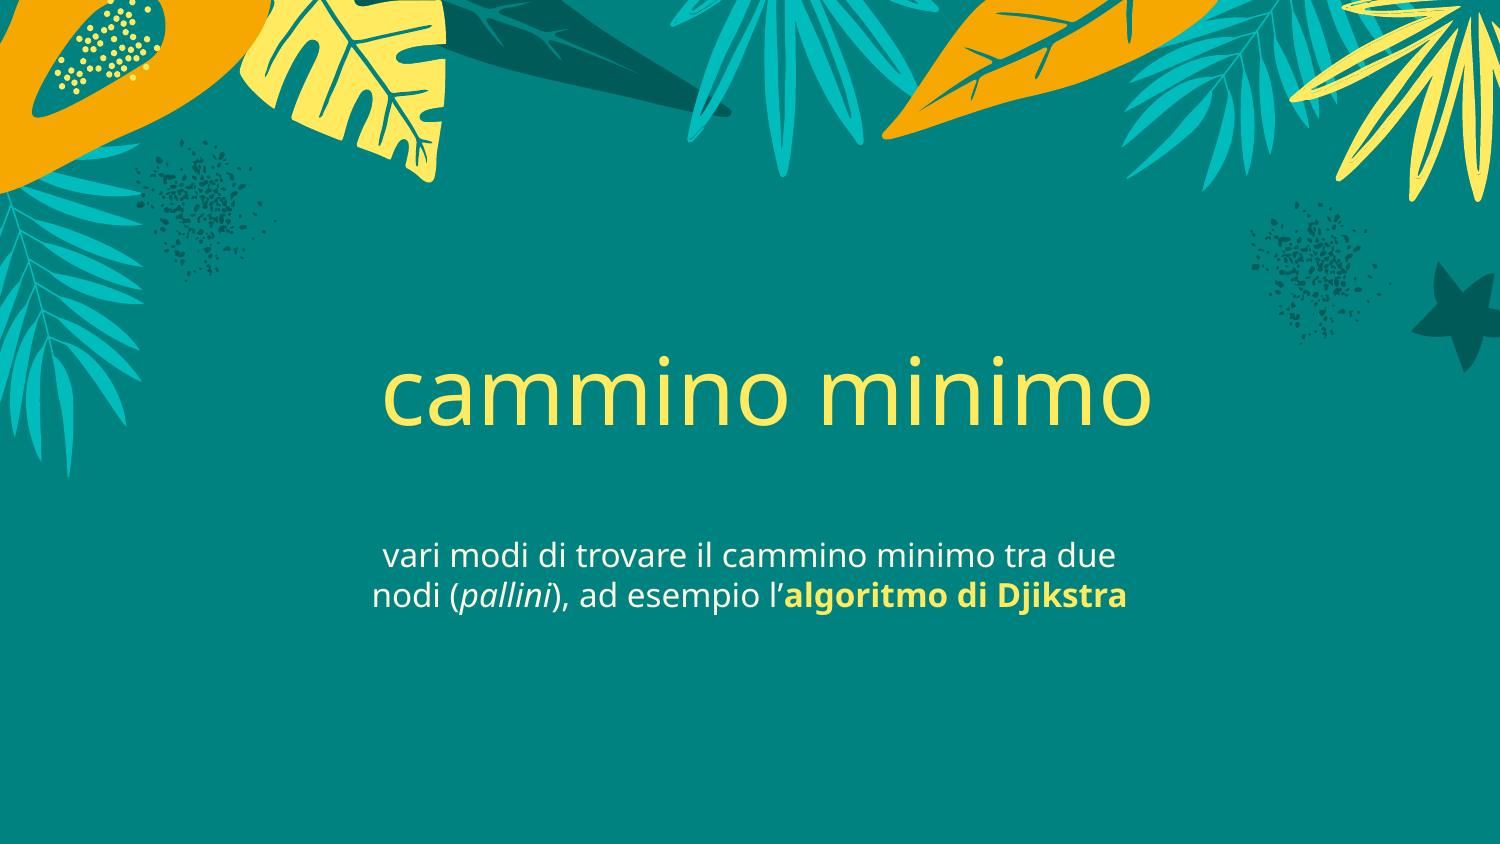

# cammino minimo
vari modi di trovare il cammino minimo tra due nodi (pallini), ad esempio l’algoritmo di Djikstra